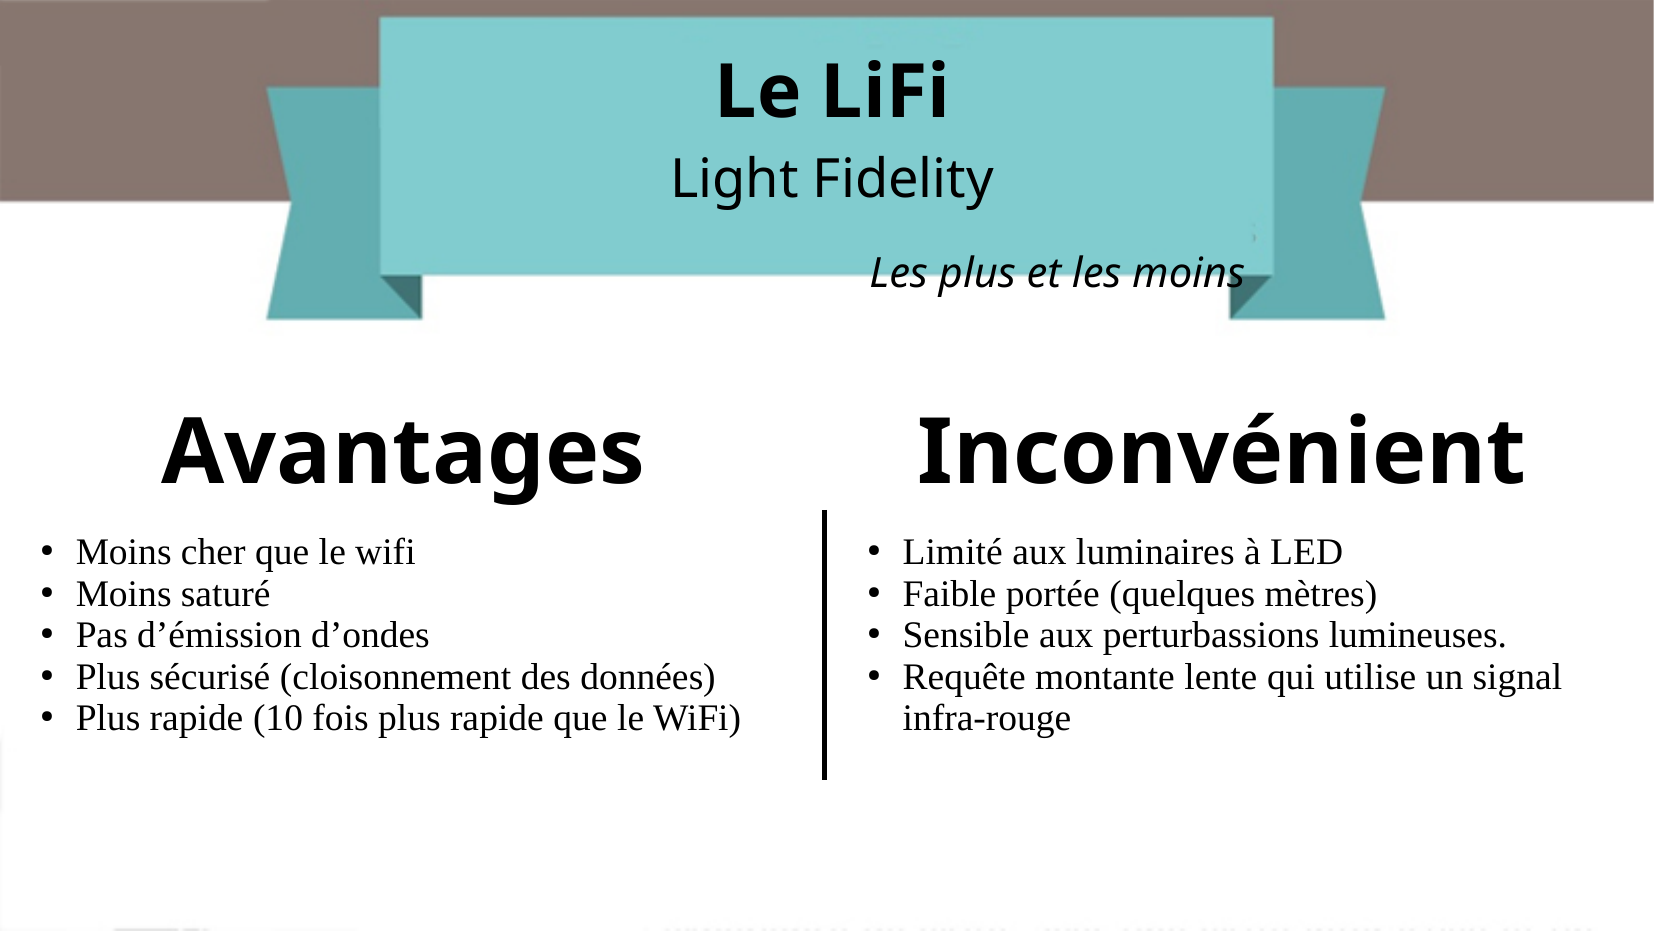

Le LiFi
Light Fidelity
Les plus et les moins
# Avantages
Inconvénient
Moins cher que le wifi
Moins saturé
Pas d’émission d’ondes
Plus sécurisé (cloisonnement des données)
Plus rapide (10 fois plus rapide que le WiFi)
Limité aux luminaires à LED
Faible portée (quelques mètres)
Sensible aux perturbassions lumineuses.
Requête montante lente qui utilise un signal infra-rouge